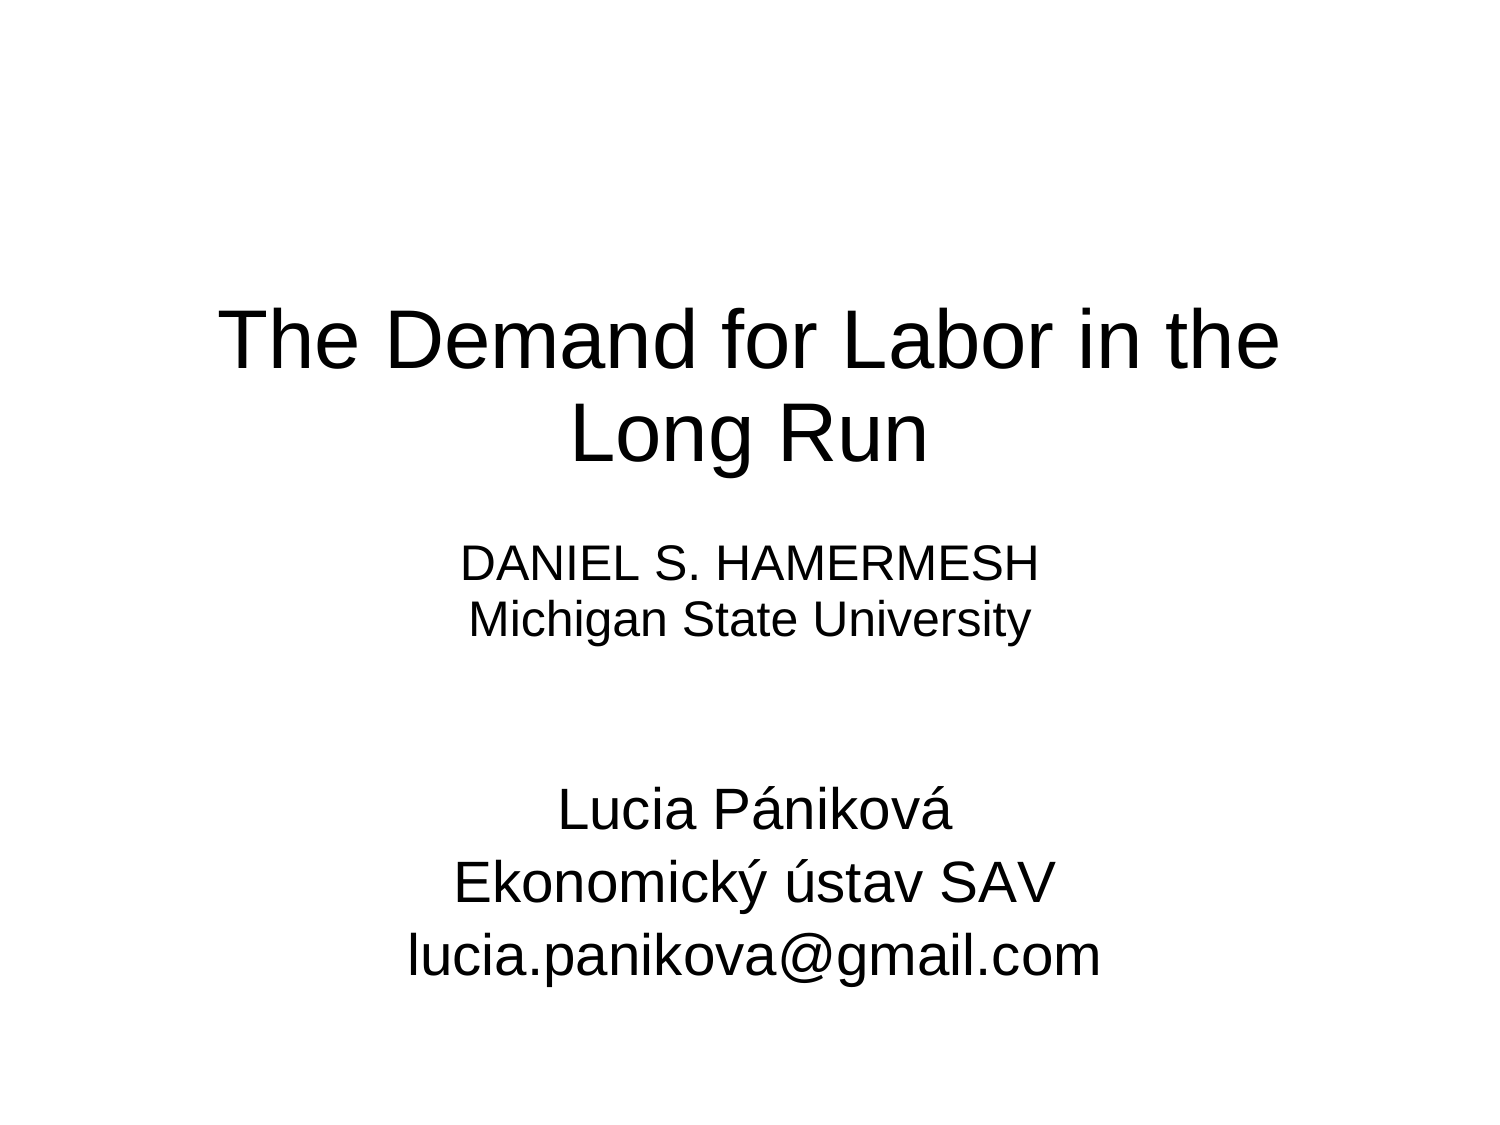

# The Demand for Labor in the Long Run DANIEL S. HAMERMESH Michigan State University
Lucia Pániková
Ekonomický ústav SAV
lucia.panikova@gmail.com